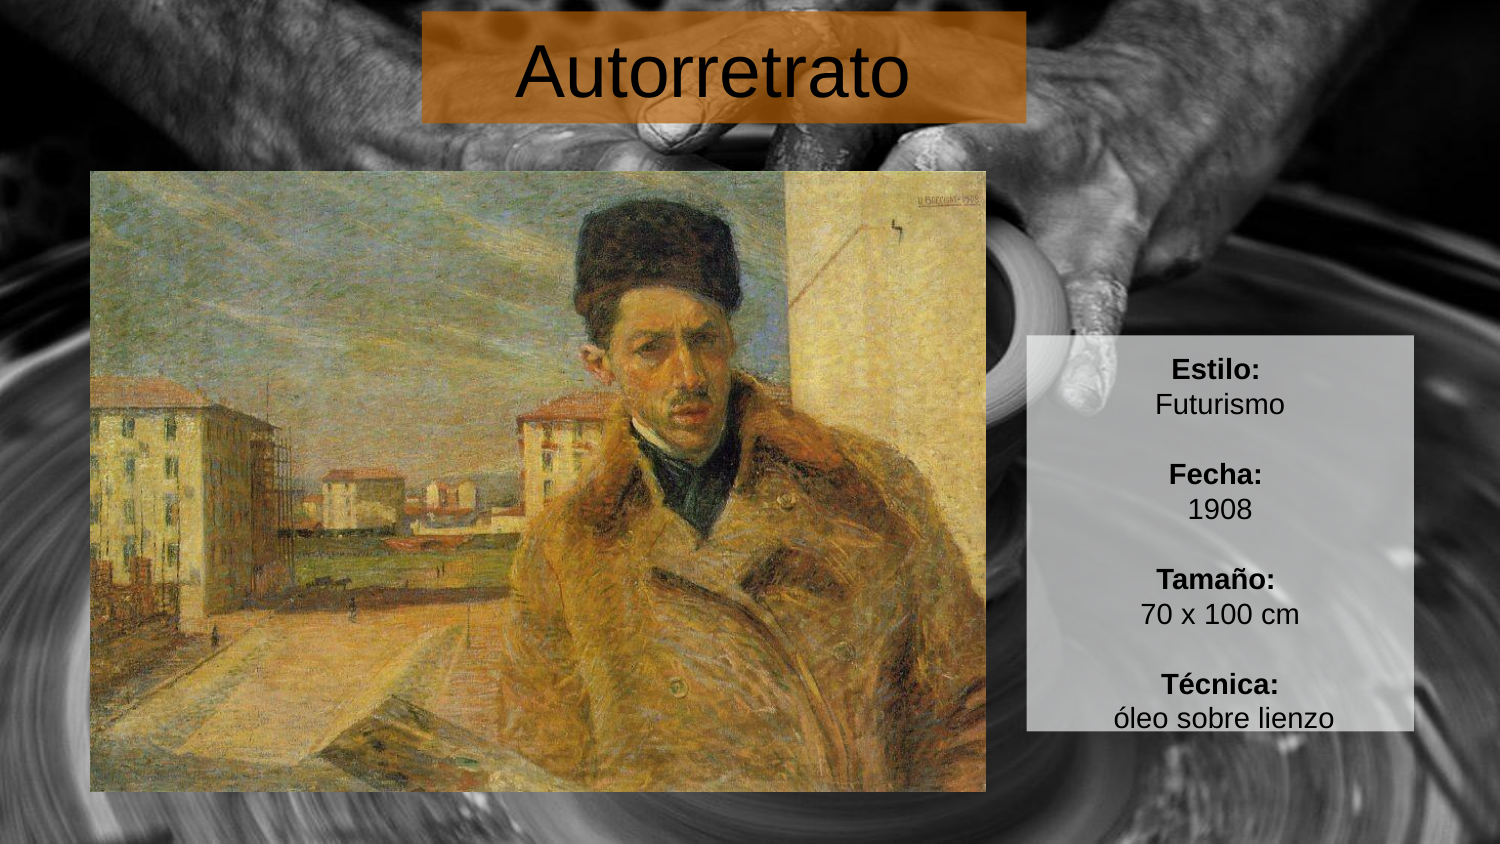

# Autorretrato
Estilo:
Futurismo
Fecha:
1908
Tamaño:
70 x 100 cm
Técnica:
 óleo sobre lienzo